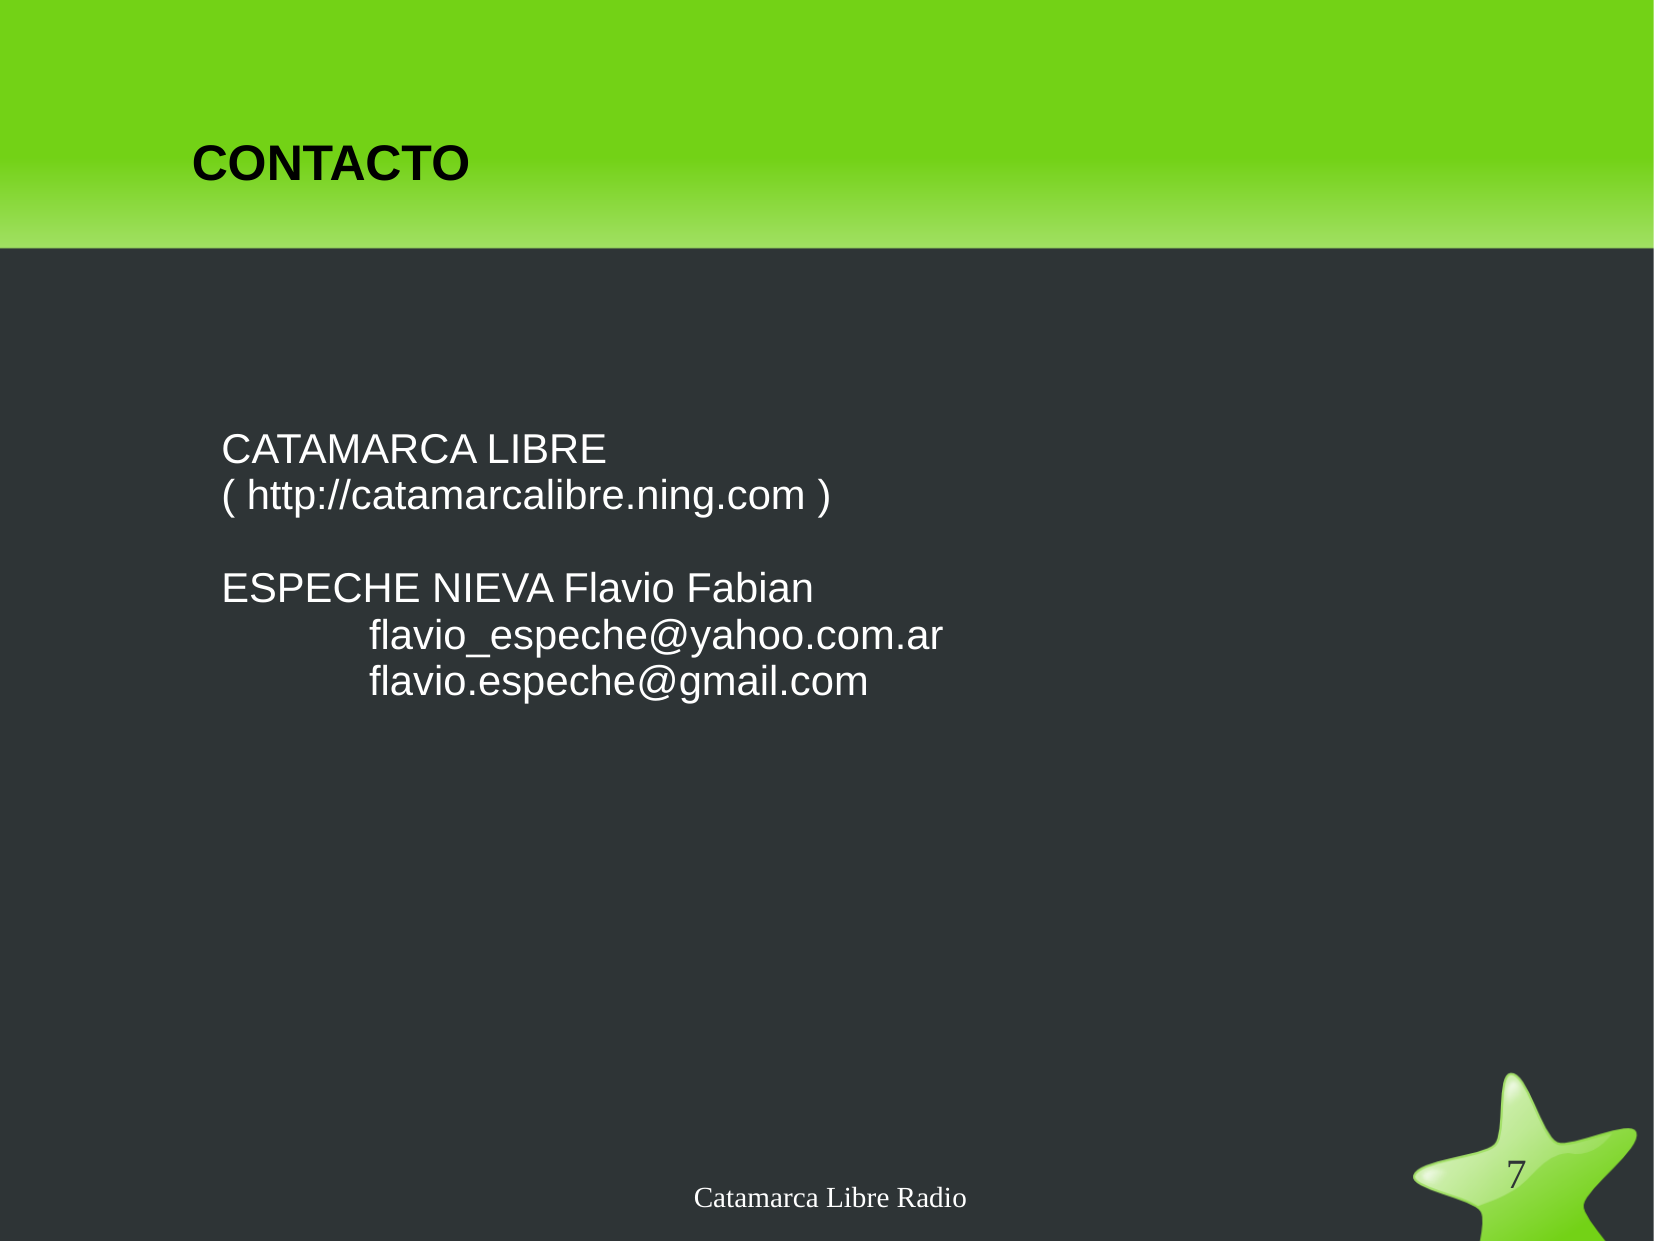

CONTACTO
CATAMARCA LIBRE
( http://catamarcalibre.ning.com )
ESPECHE NIEVA Flavio Fabian
		flavio_espeche@yahoo.com.ar
		flavio.espeche@gmail.com
7
Catamarca Libre Radio